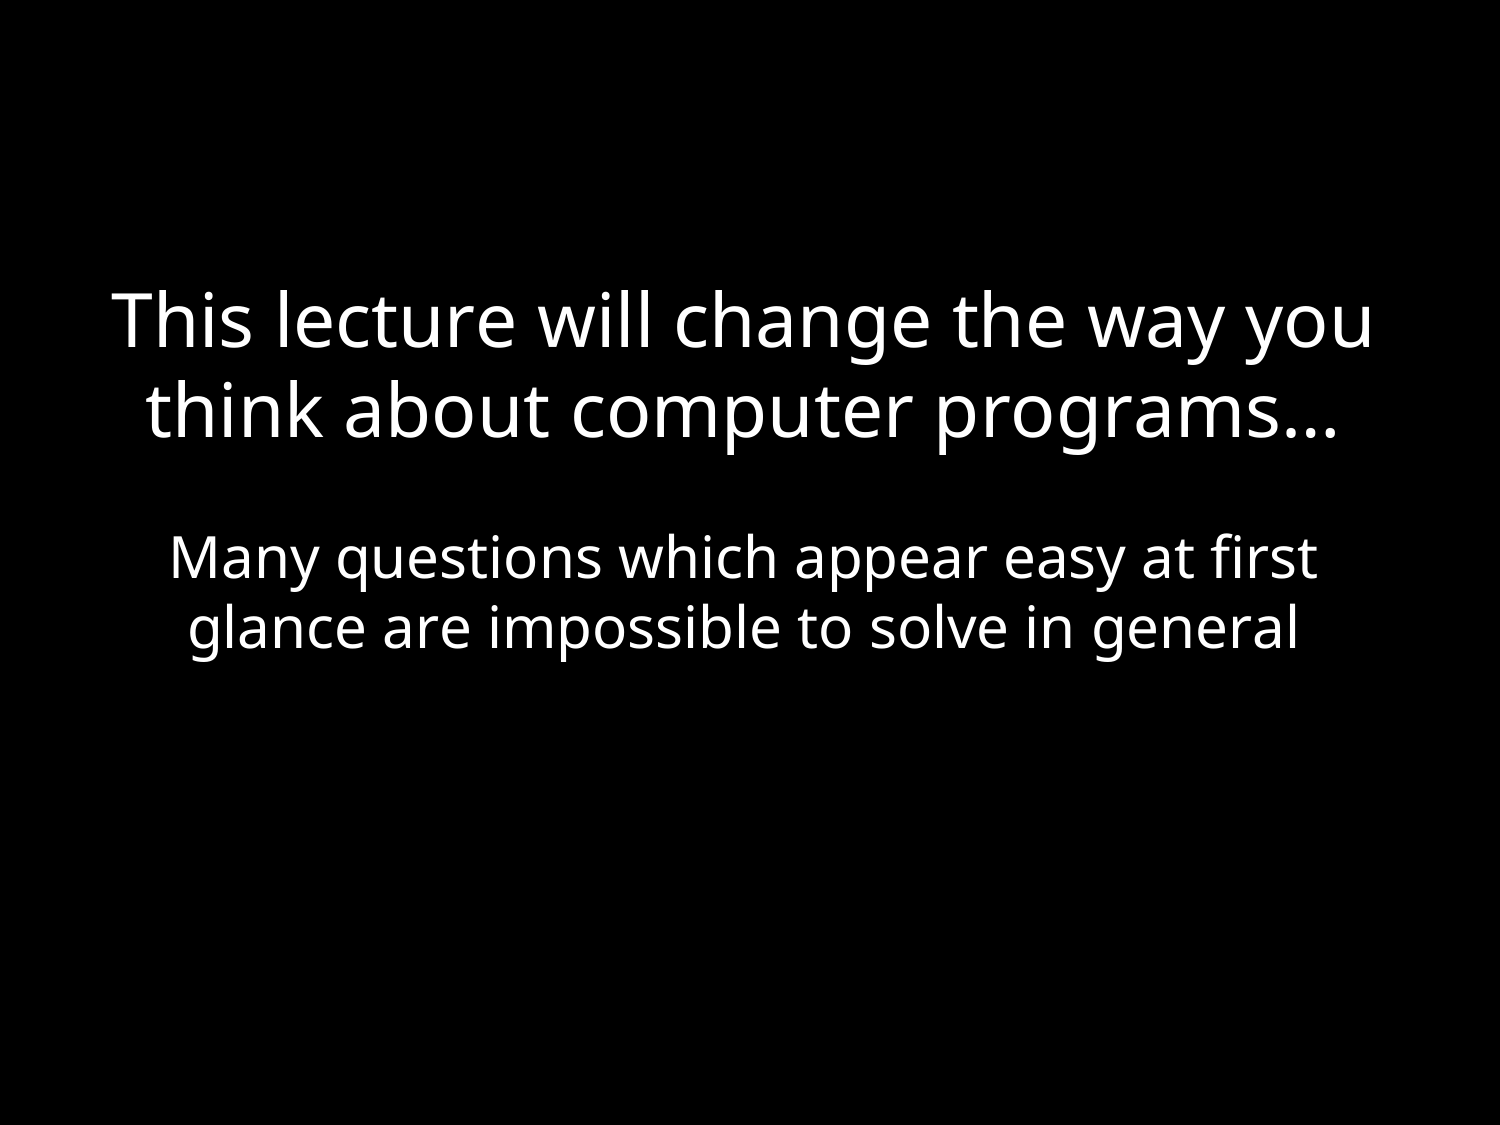

This lecture will change the way you think about computer programs…
Many questions which appear easy at first glance are impossible to solve in general